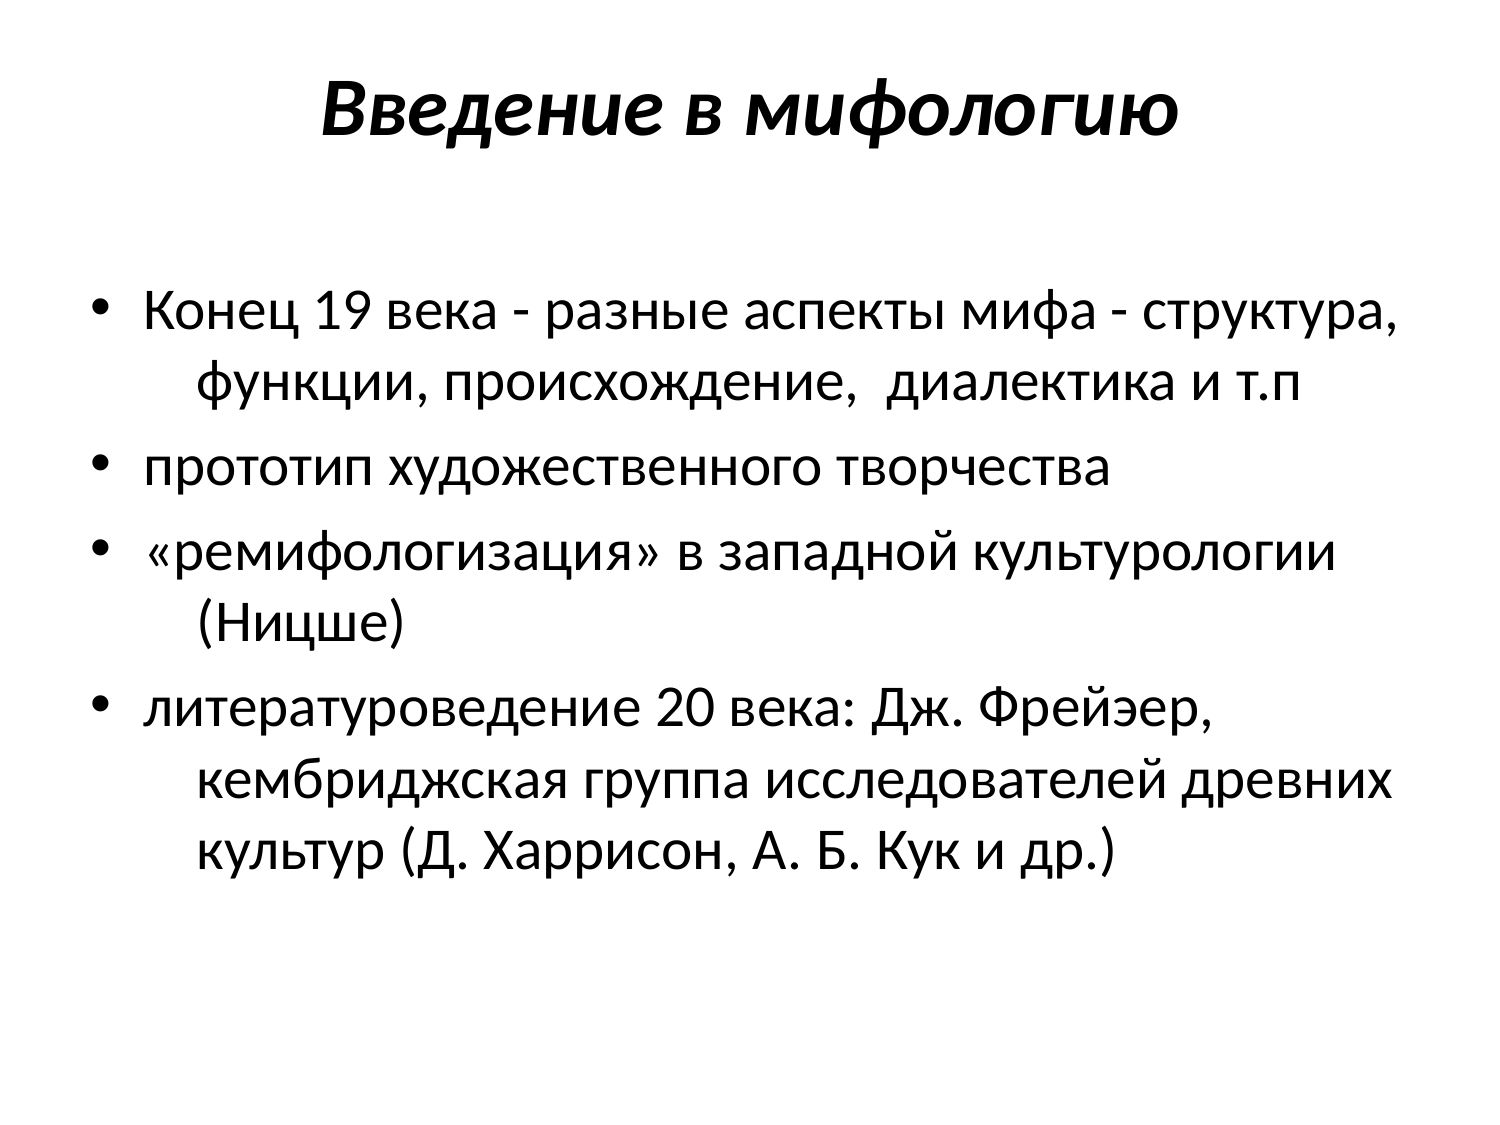

# Введение в мифологию
Конец 19 века - разные аспекты мифа - структура, функции, происхождение, диалектика и т.п
прототип художественного творчества
«ремифологизация» в западной культурологии (Ницше)
литературоведение 20 века: Дж. Фрейэер, кембриджская группа исследователей древних культур (Д. Харрисон, А. Б. Кук и др.)